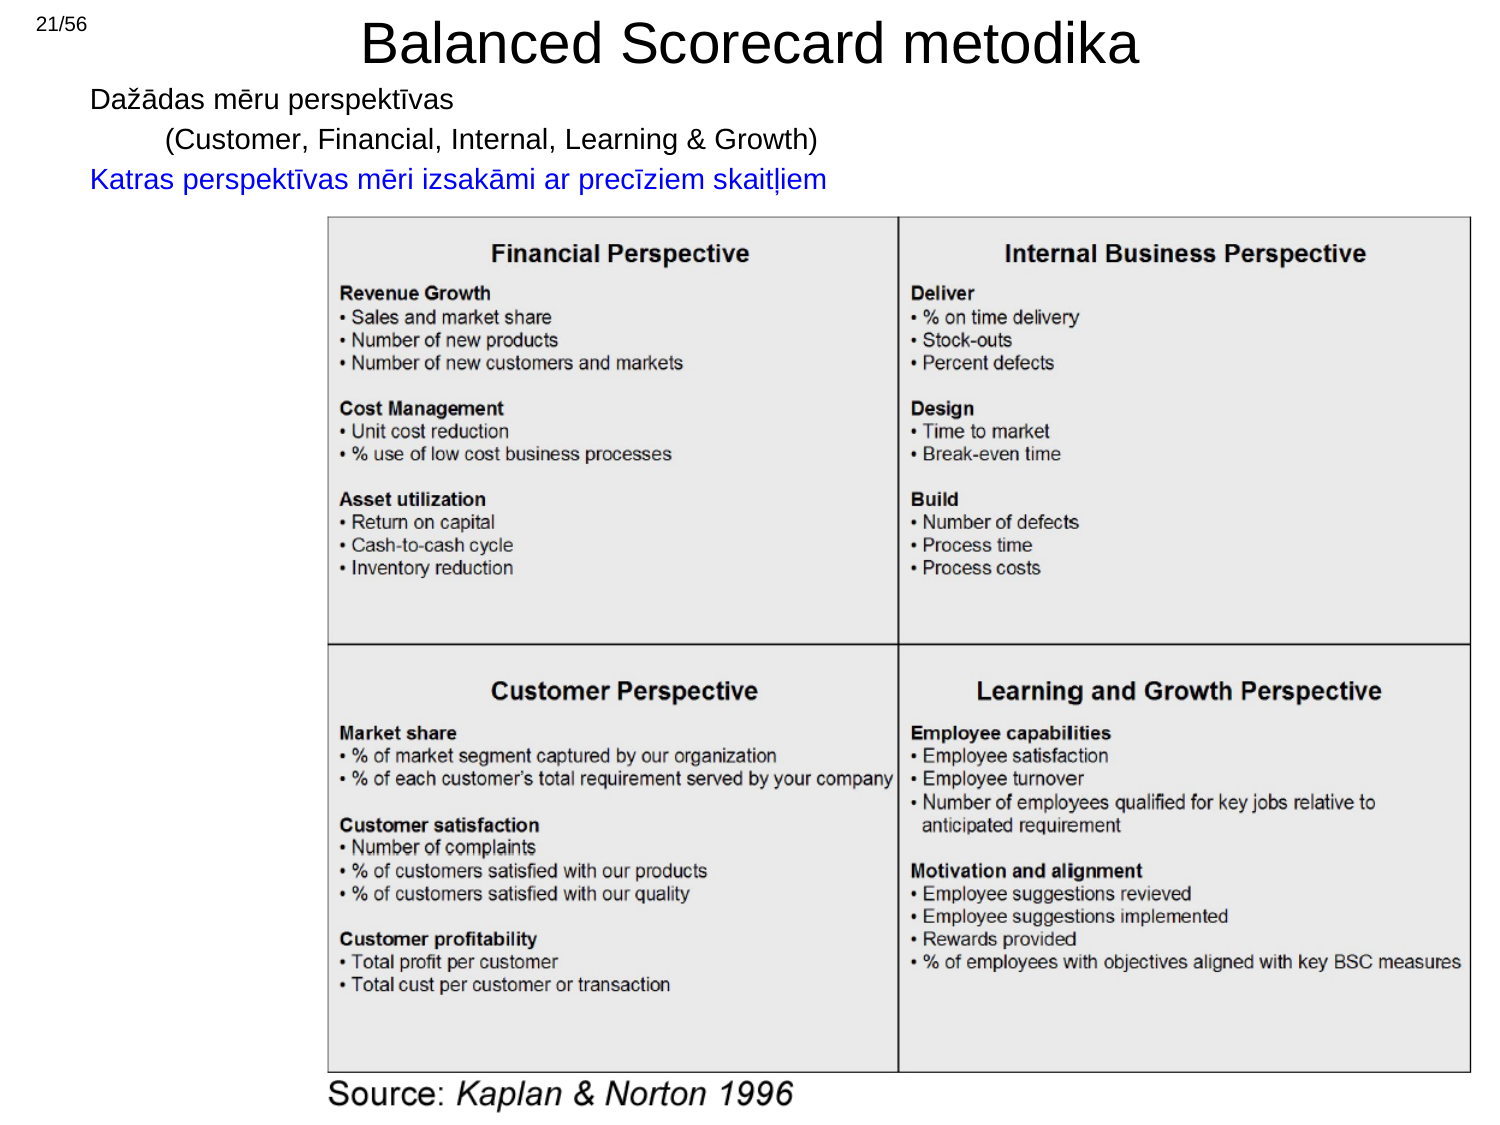

# Balanced Scorecard metodika
21
Dažādas mēru perspektīvas
(Customer, Financial, Internal, Learning & Growth)
Katras perspektīvas mēri izsakāmi ar precīziem skaitļiem